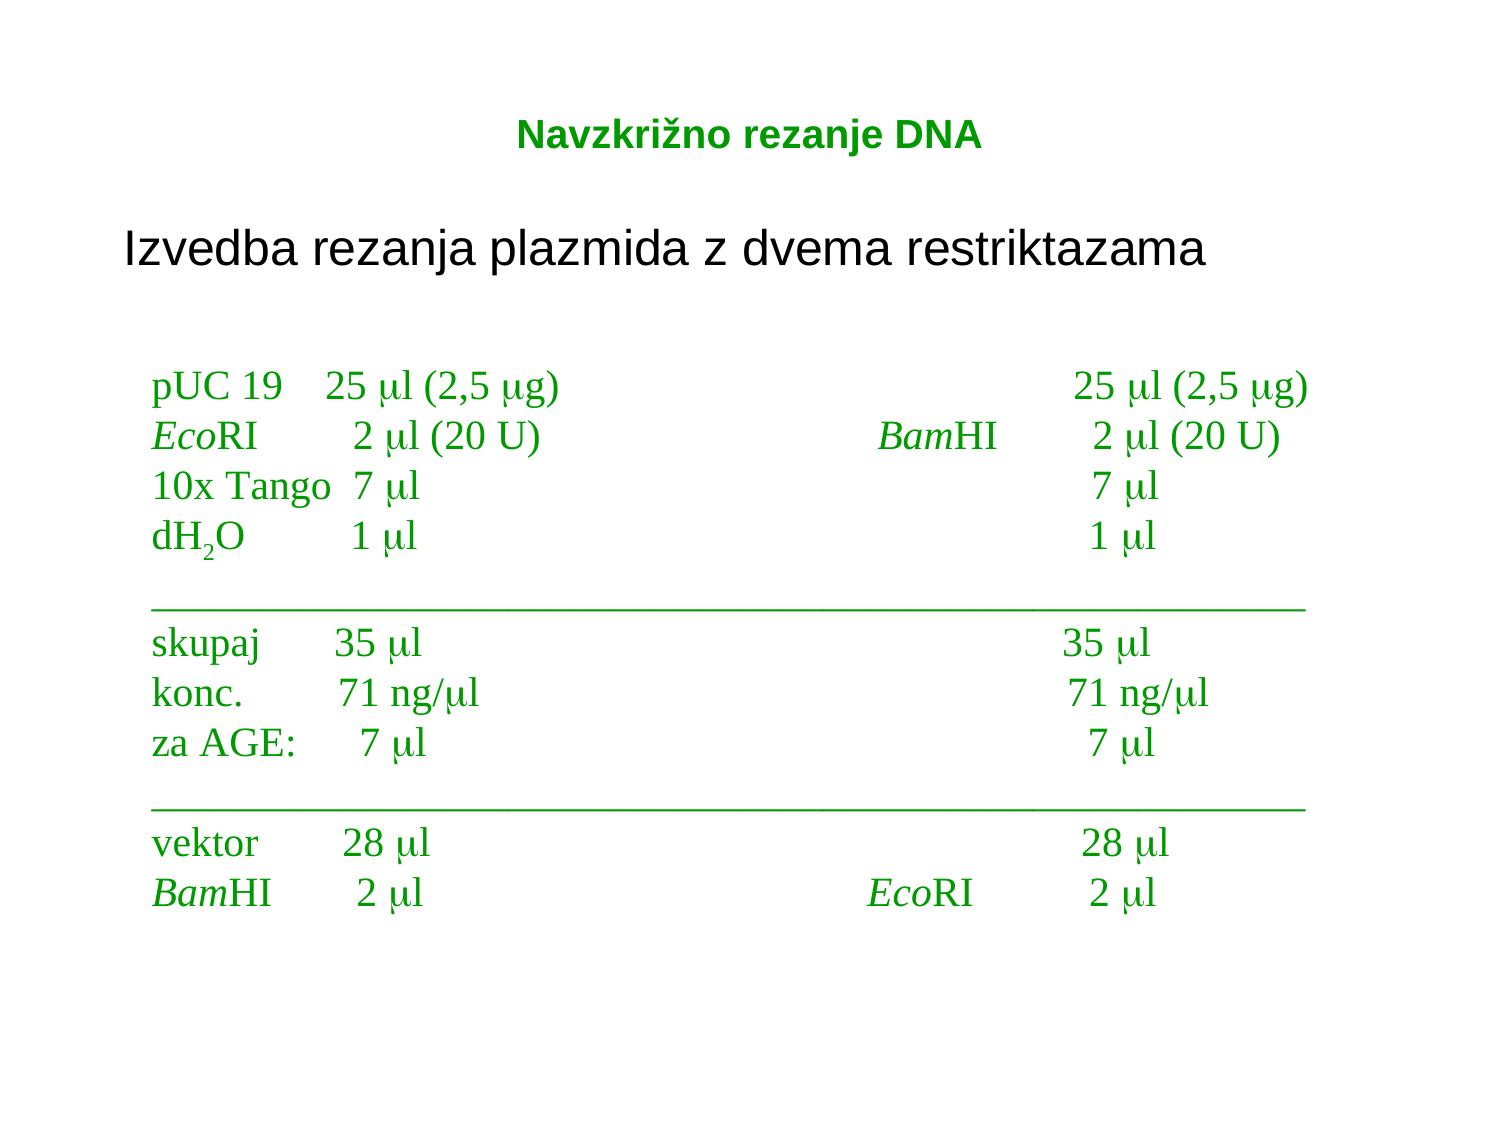

Navzkrižno rezanje DNA
Izvedba rezanja plazmida z dvema restriktazama
pUC 19 25 l (2,5 g) 25 l (2,5 g)
EcoRI 2 l (20 U) BamHI 2 l (20 U)
10x Tango 7 l 7 l
dH2O 1 l 1 l
_______________________________________________________
skupaj 35 l 35 l
konc. 71 ng/l 71 ng/l
za AGE: 7 l 7 l
_______________________________________________________
vektor 28 l 28 l
BamHI 2 l			 EcoRI 2 l